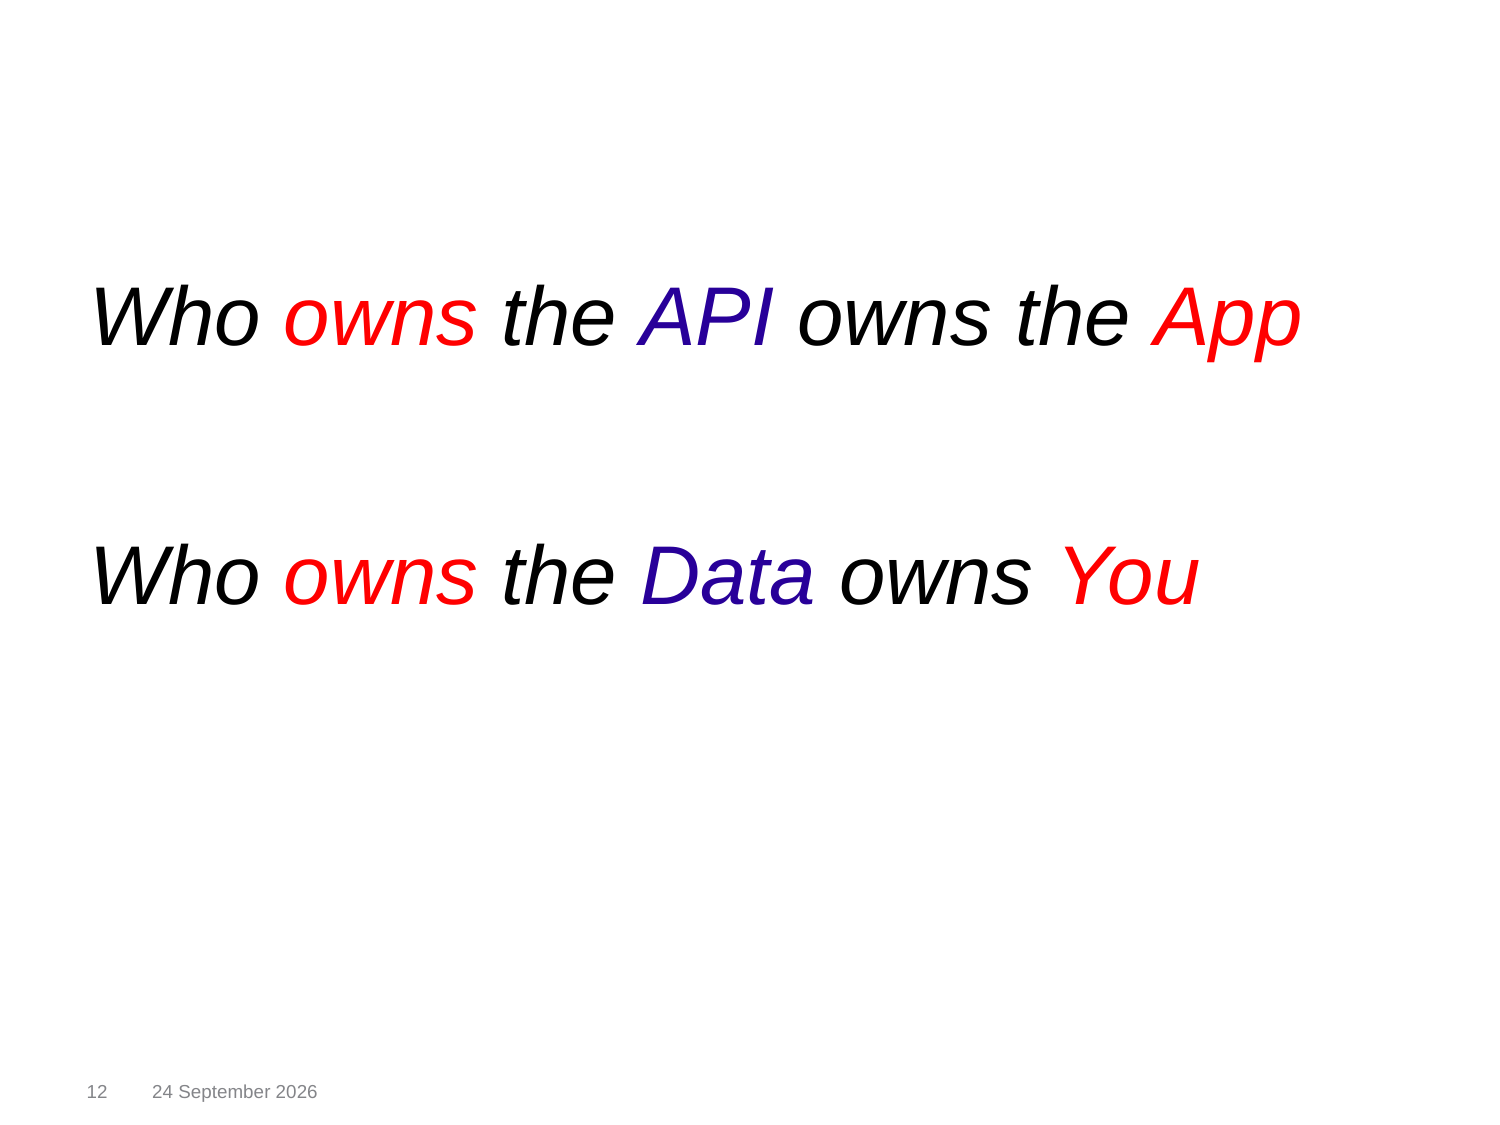

# Who owns the API owns the App
Who owns the Data owns You